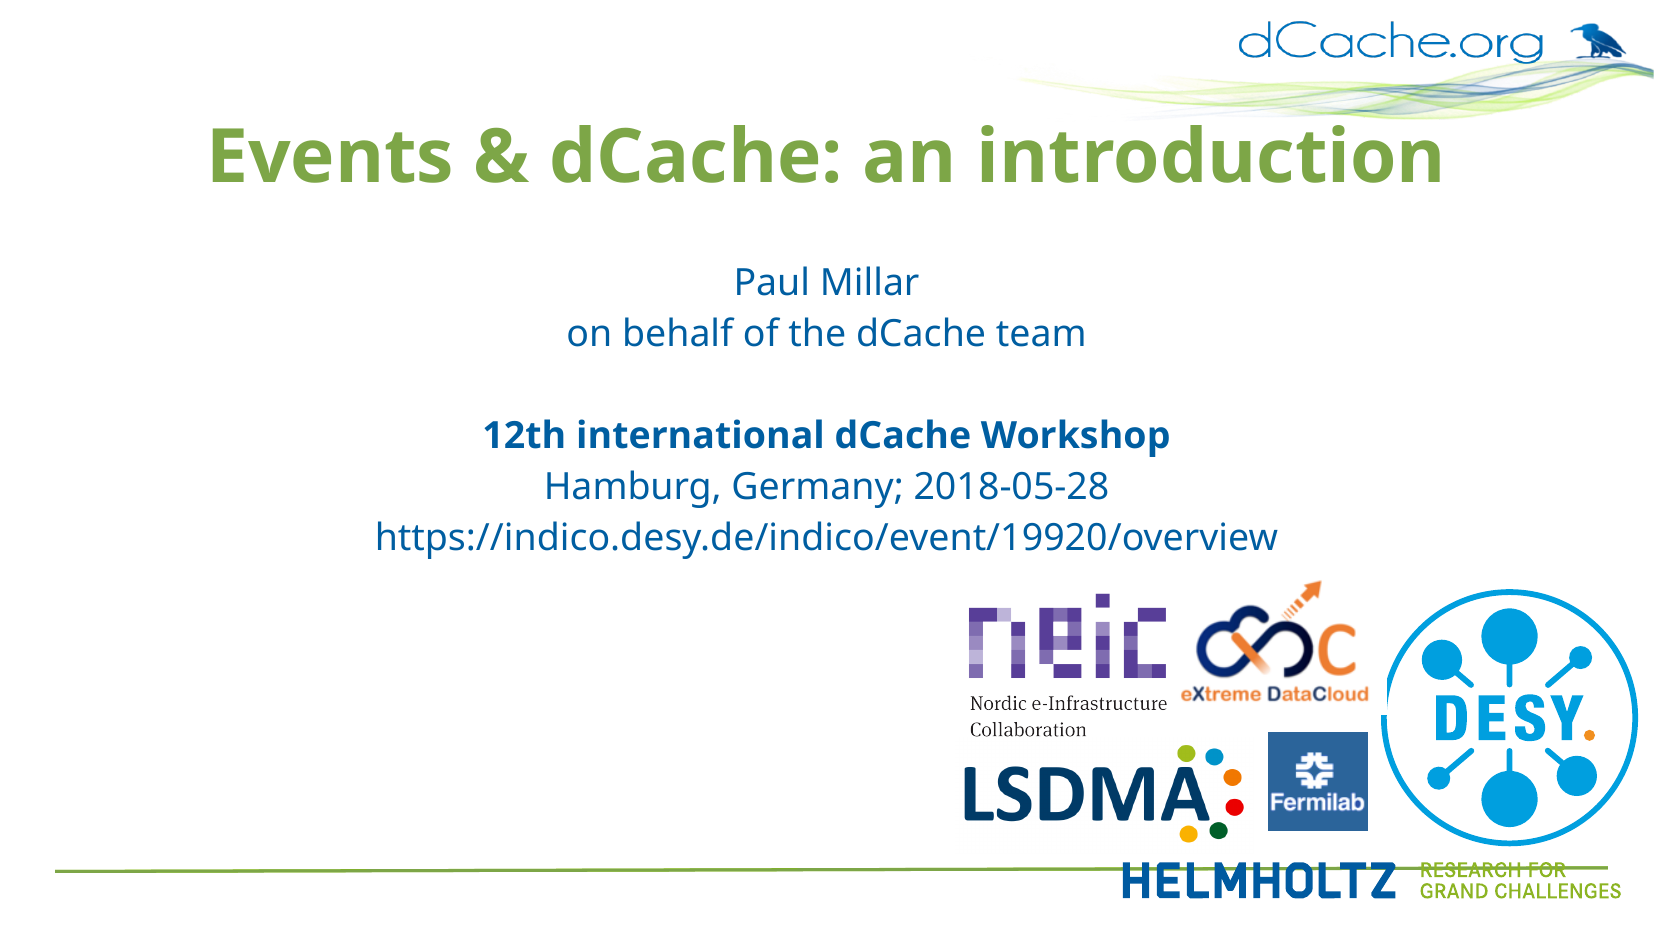

Events & dCache: an introduction
Paul Millar
on behalf of the dCache team
12th international dCache Workshop
Hamburg, Germany; 2018-05-28
https://indico.desy.de/indico/event/19920/overview